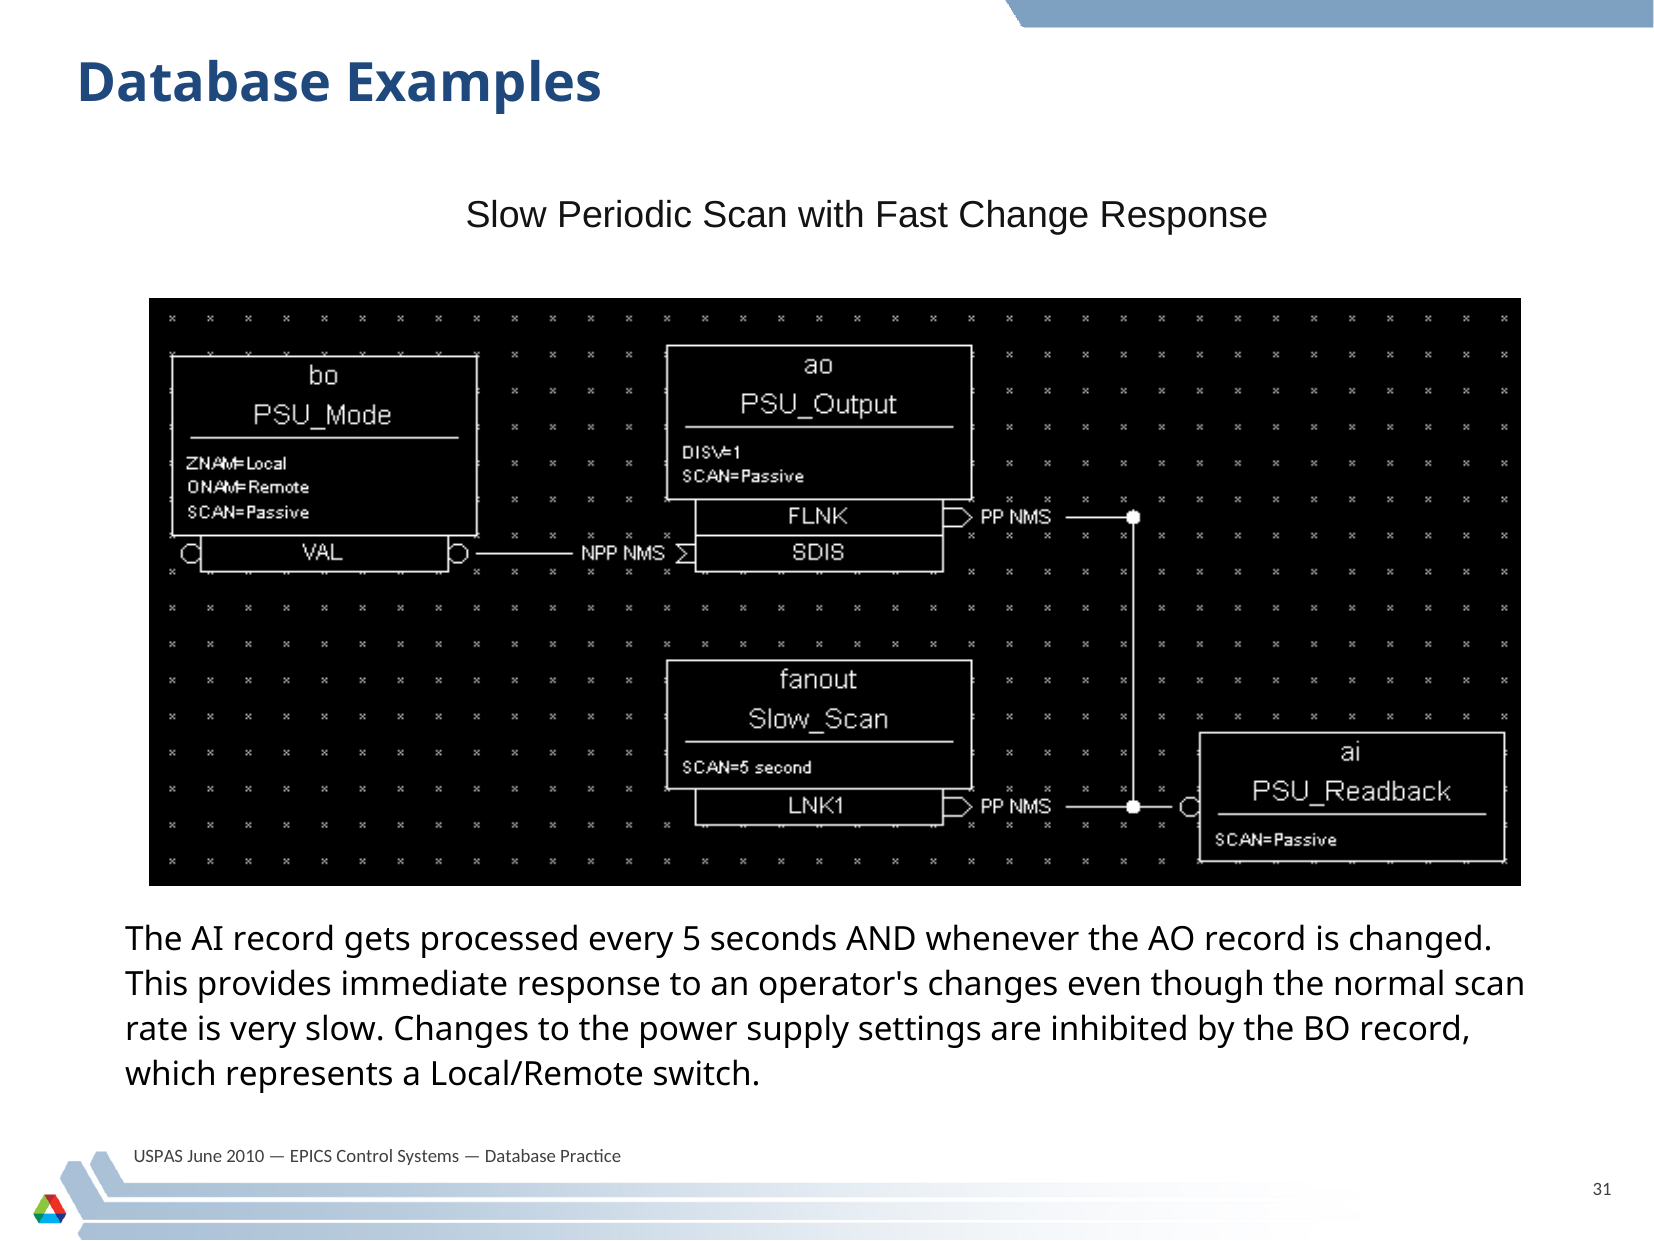

# Database Examples
Slow Periodic Scan with Fast Change Response
The AI record gets processed every 5 seconds AND whenever the AO record is changed. This provides immediate response to an operator's changes even though the normal scan rate is very slow. Changes to the power supply settings are inhibited by the BO record, which represents a Local/Remote switch.
USPAS June 2010 — EPICS Control Systems — Database Practice
31